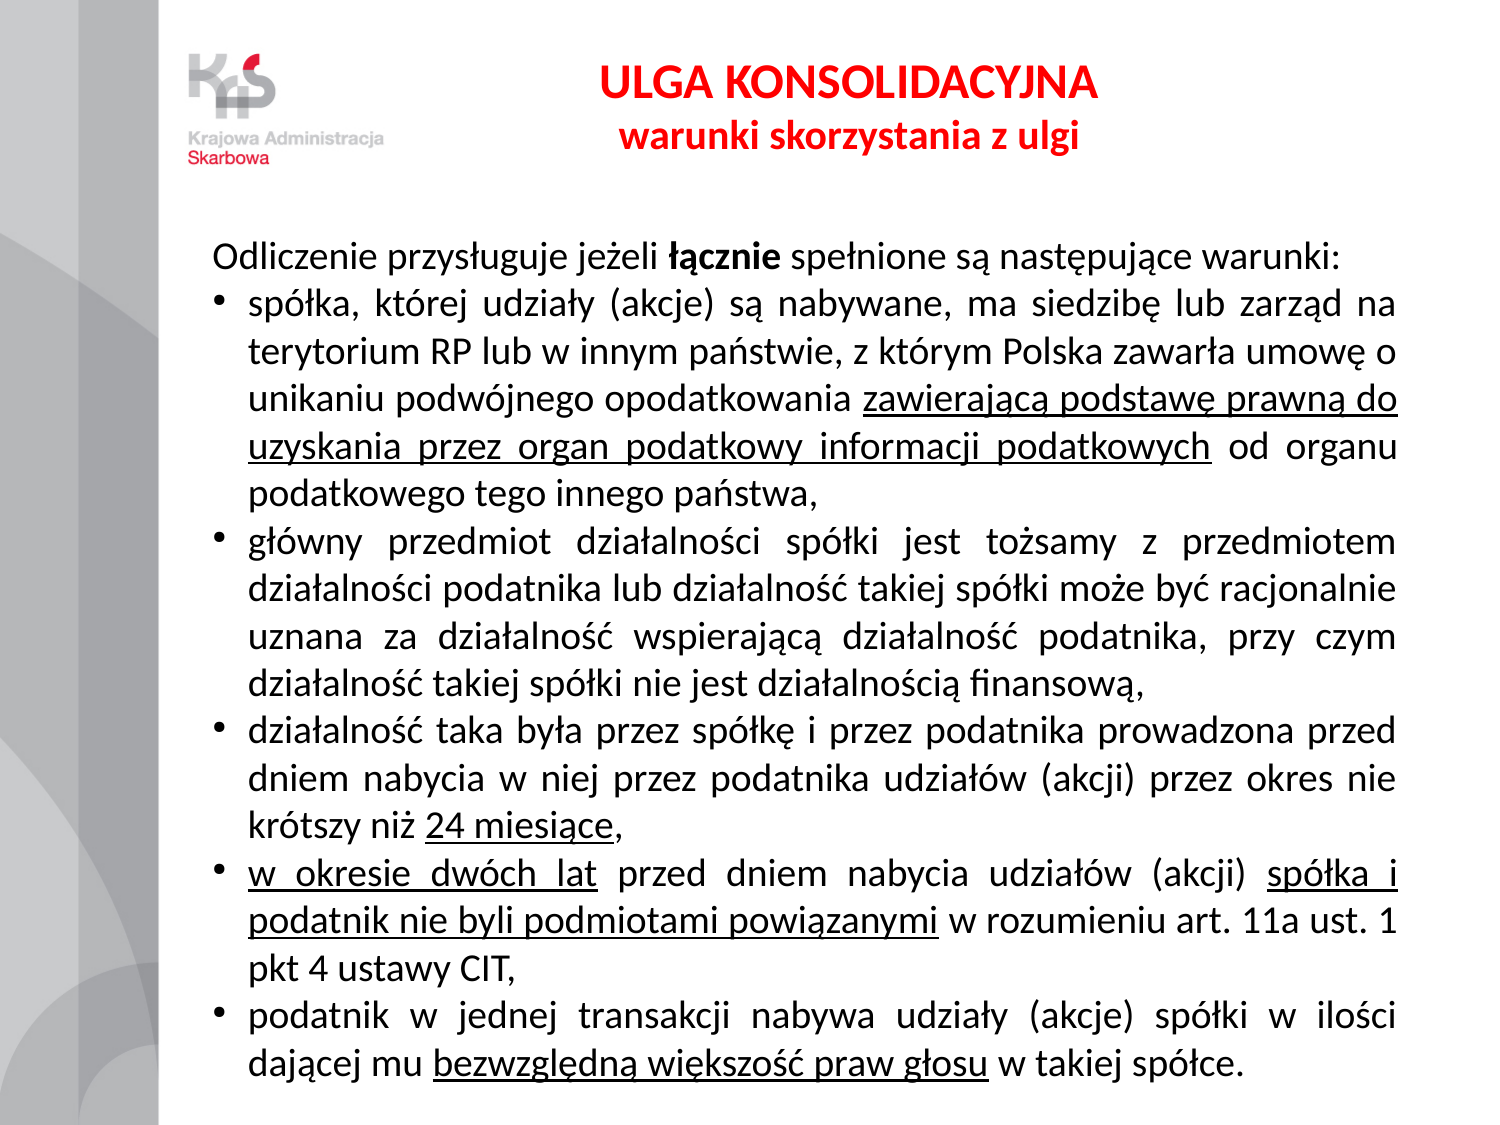

# Ulga konsolidacYJNA warunki skorzystania z ulgi
Odliczenie przysługuje jeżeli łącznie spełnione są następujące warunki:
spółka, której udziały (akcje) są nabywane, ma siedzibę lub zarząd na terytorium RP lub w innym państwie, z którym Polska zawarła umowę o unikaniu podwójnego opodatkowania zawierającą podstawę prawną do uzyskania przez organ podatkowy informacji podatkowych od organu podatkowego tego innego państwa,
główny przedmiot działalności spółki jest tożsamy z przedmiotem działalności podatnika lub działalność takiej spółki może być racjonalnie uznana za działalność wspierającą działalność podatnika, przy czym działalność takiej spółki nie jest działalnością finansową,
działalność taka była przez spółkę i przez podatnika prowadzona przed dniem nabycia w niej przez podatnika udziałów (akcji) przez okres nie krótszy niż 24 miesiące,
w okresie dwóch lat przed dniem nabycia udziałów (akcji) spółka i podatnik nie byli podmiotami powiązanymi w rozumieniu art. 11a ust. 1 pkt 4 ustawy CIT,
podatnik w jednej transakcji nabywa udziały (akcje) spółki w ilości dającej mu bezwzględną większość praw głosu w takiej spółce.